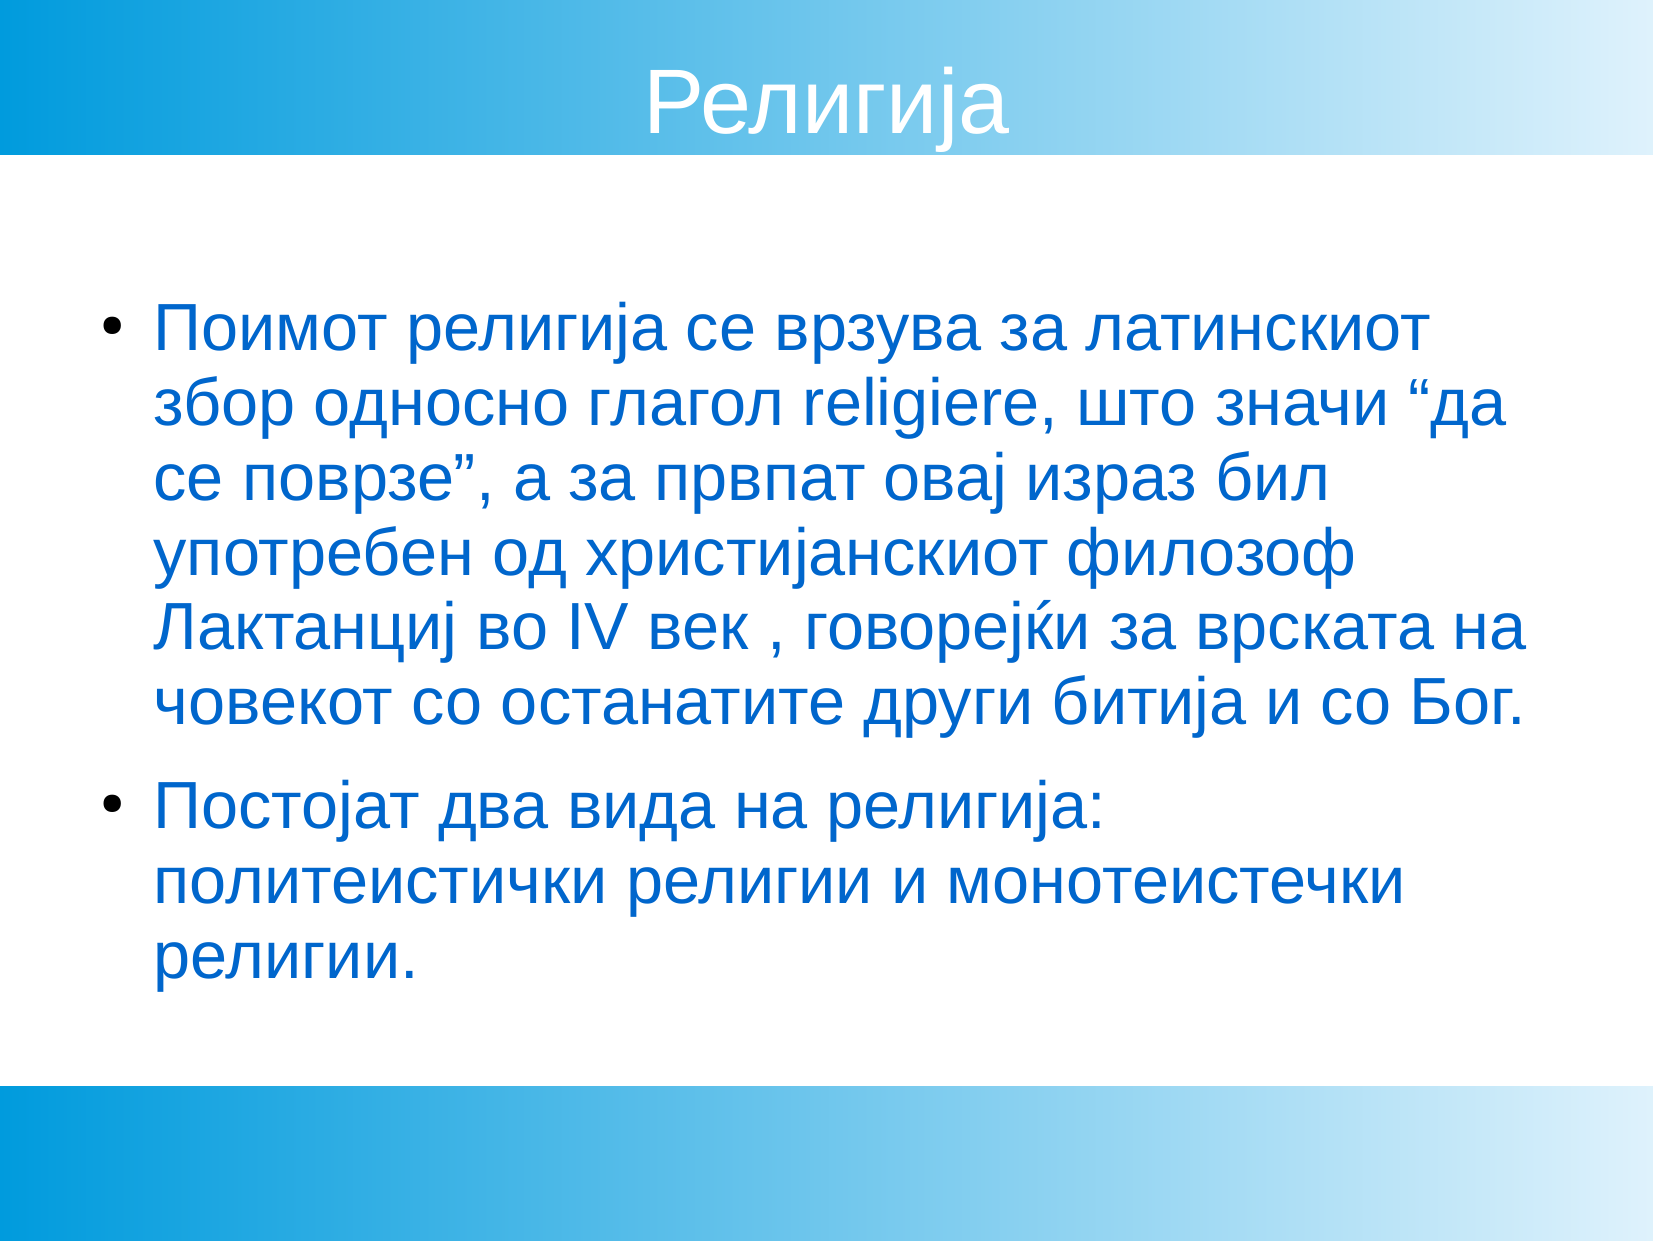

# Религија
Поимот религија се врзува за латинскиот збор односно глагол religiere, што значи “да се поврзе”, а за првпат овај израз бил употребен од христијанскиот филозоф Лактанциј во IV век , говорејќи за врската на човекот со останатите други битија и со Бог.
Постојат два вида на религија: политеистички религии и монотеистечки религии.